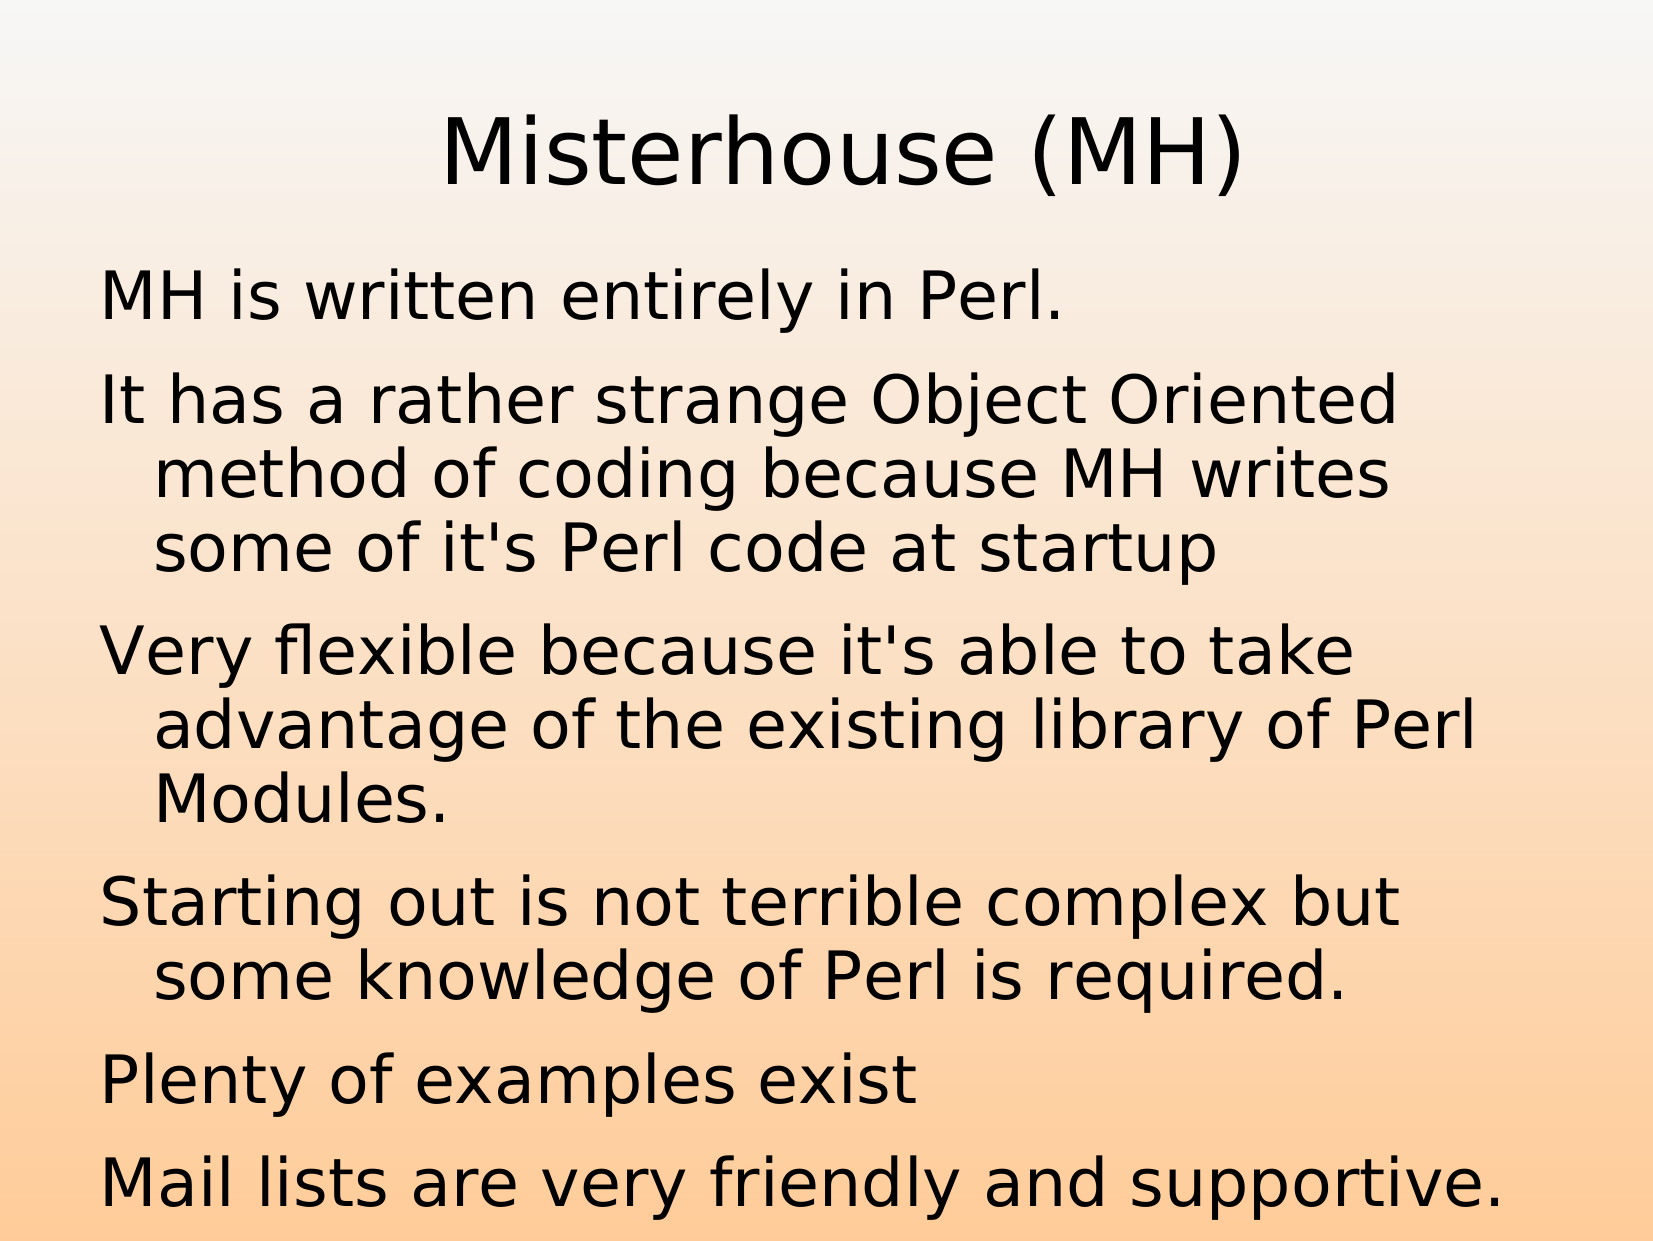

# Misterhouse (MH)‏
MH is written entirely in Perl.
It has a rather strange Object Oriented method of coding because MH writes some of it's Perl code at startup
Very flexible because it's able to take advantage of the existing library of Perl Modules.
Starting out is not terrible complex but some knowledge of Perl is required.
Plenty of examples exist
Mail lists are very friendly and supportive.